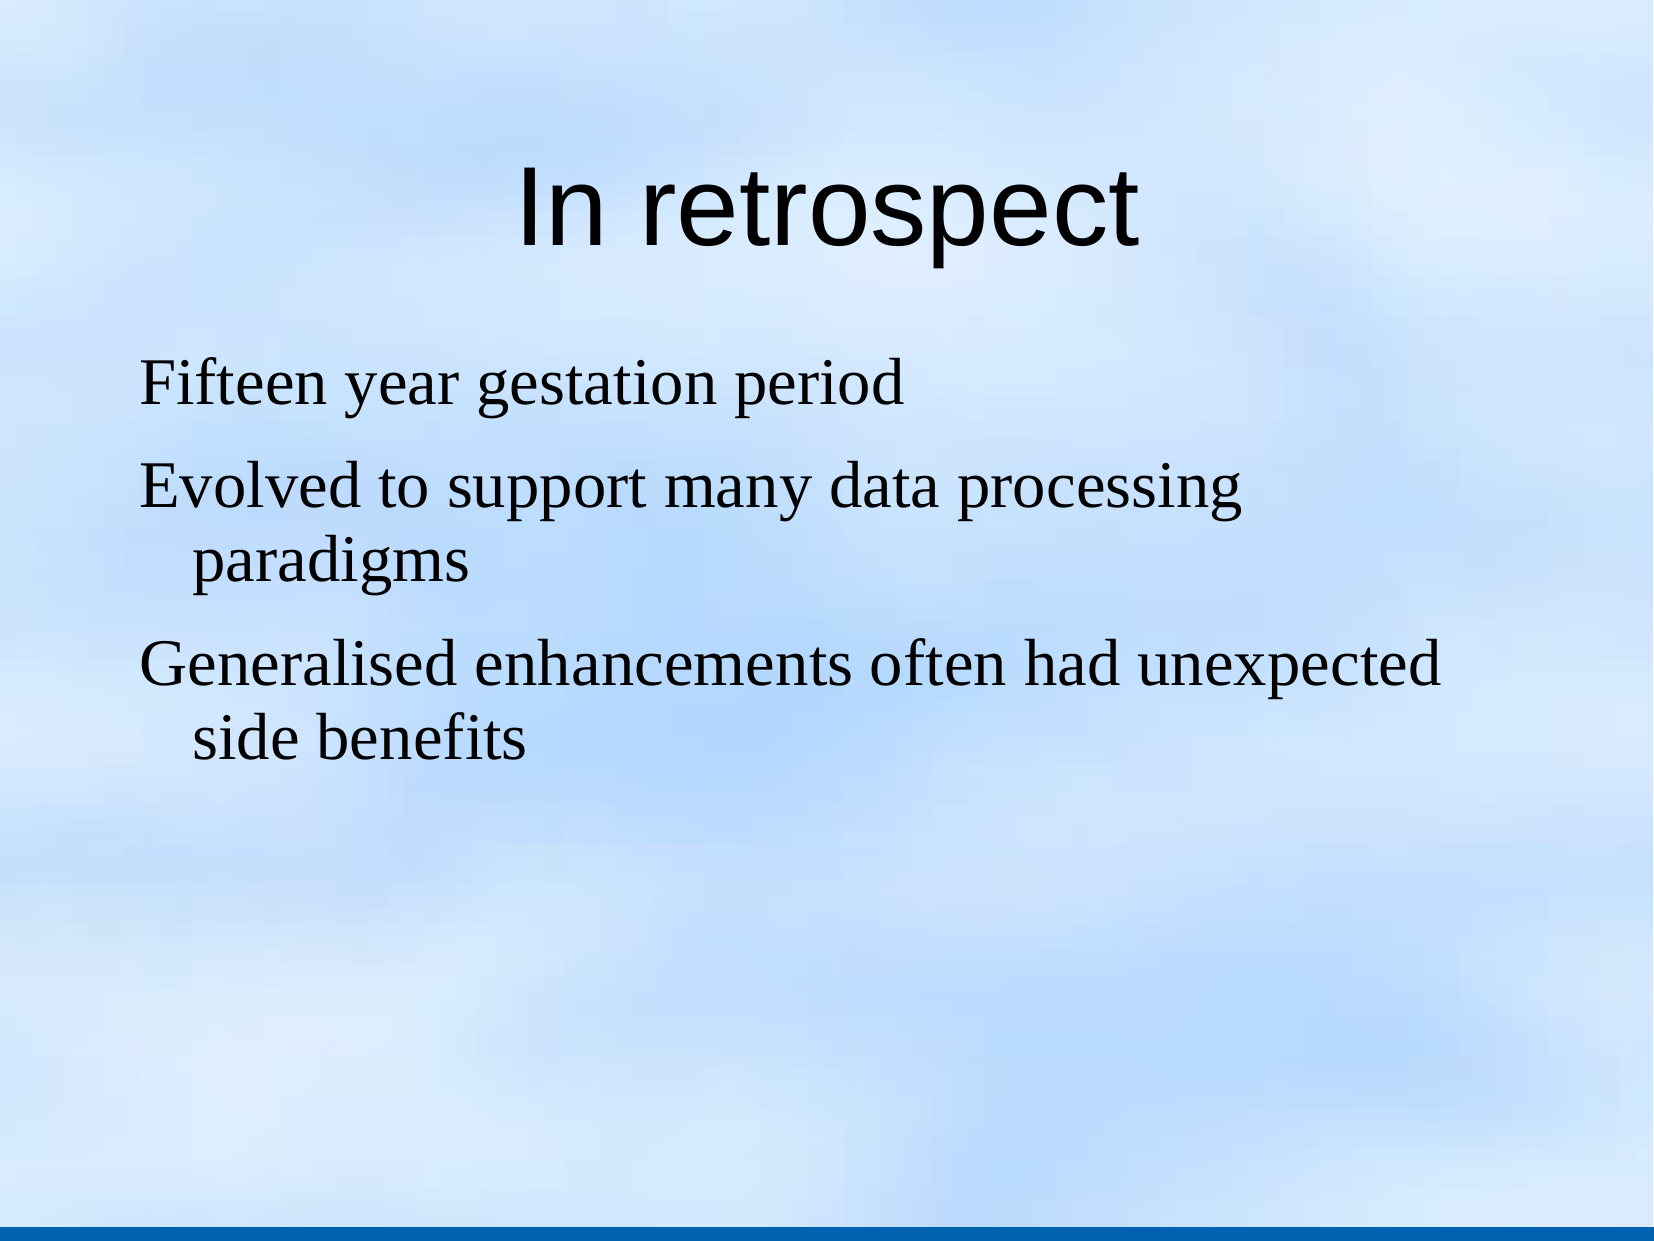

# In retrospect
Fifteen year gestation period
Evolved to support many data processing paradigms
Generalised enhancements often had unexpected side benefits